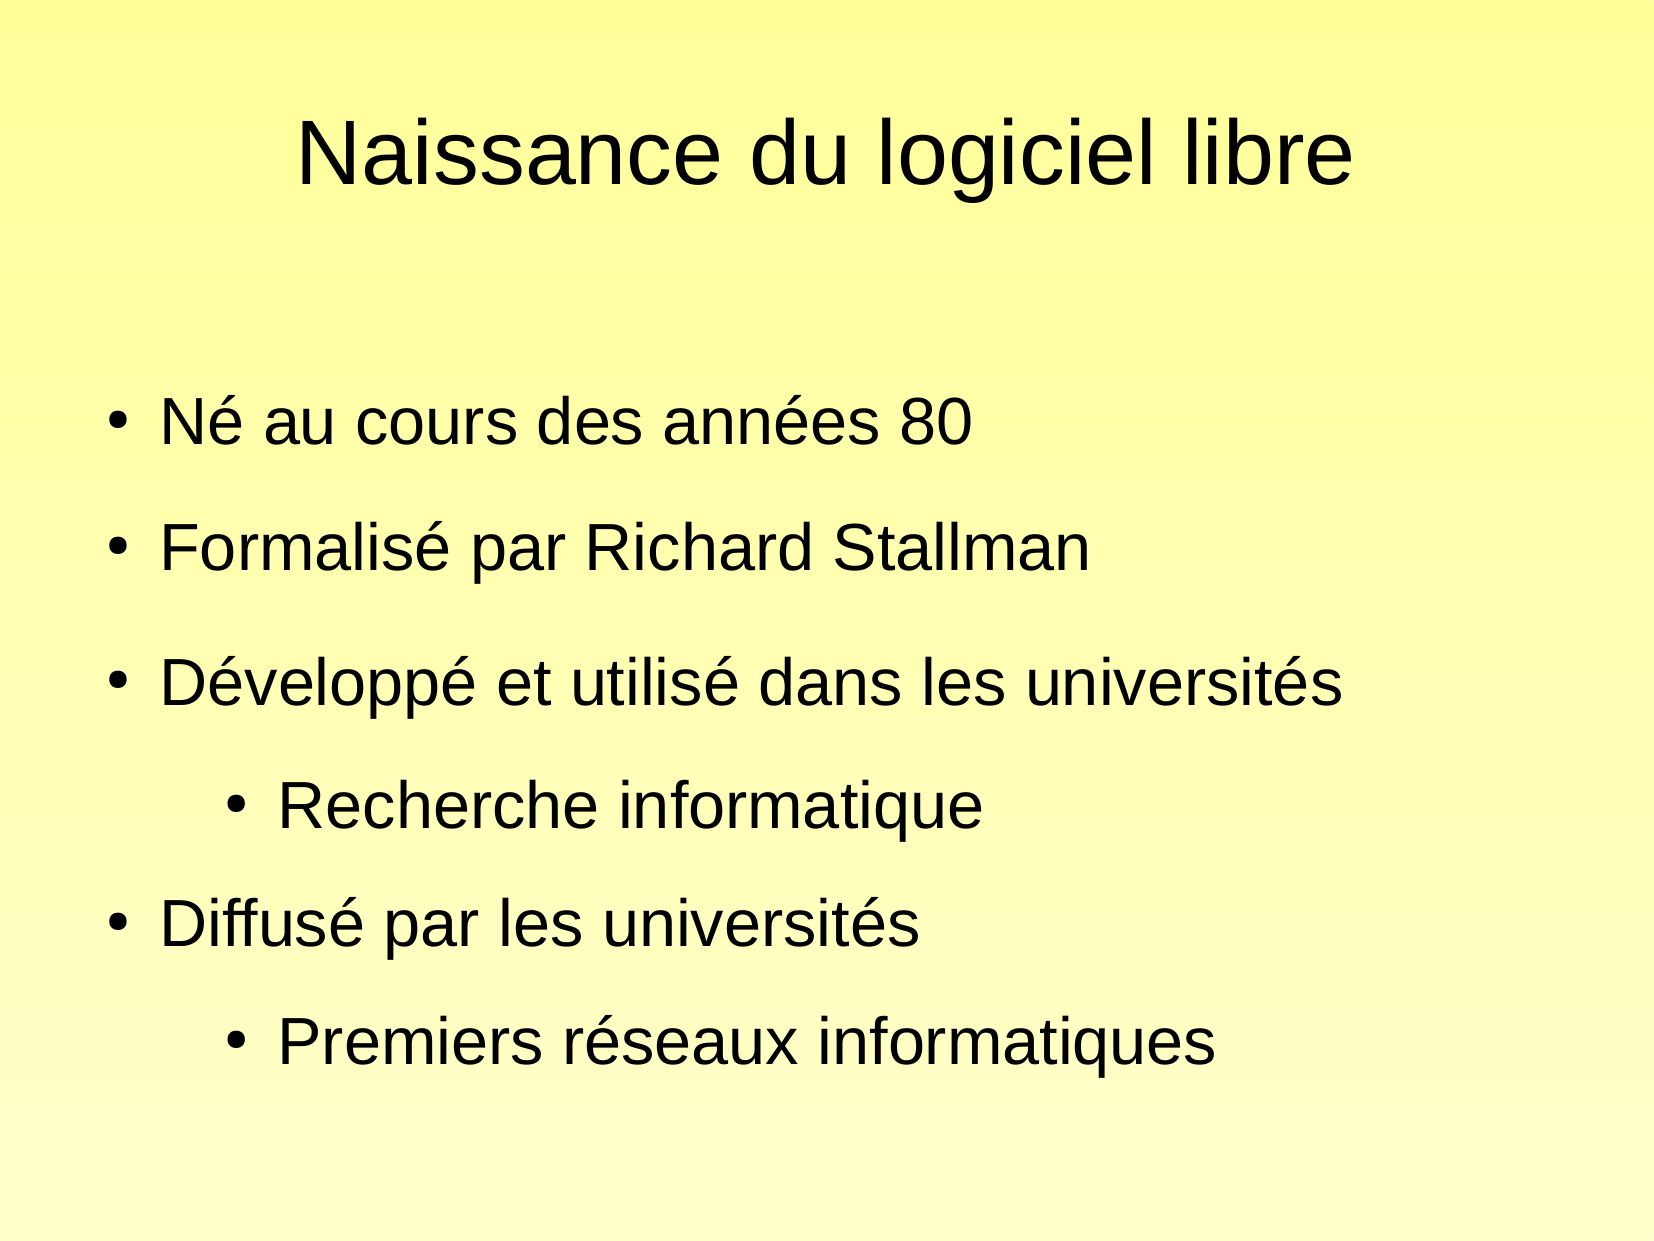

# Naissance du logiciel libre
Né au cours des années 80
Formalisé par Richard Stallman
Développé et utilisé dans les universités
Recherche informatique
Diffusé par les universités
Premiers réseaux informatiques